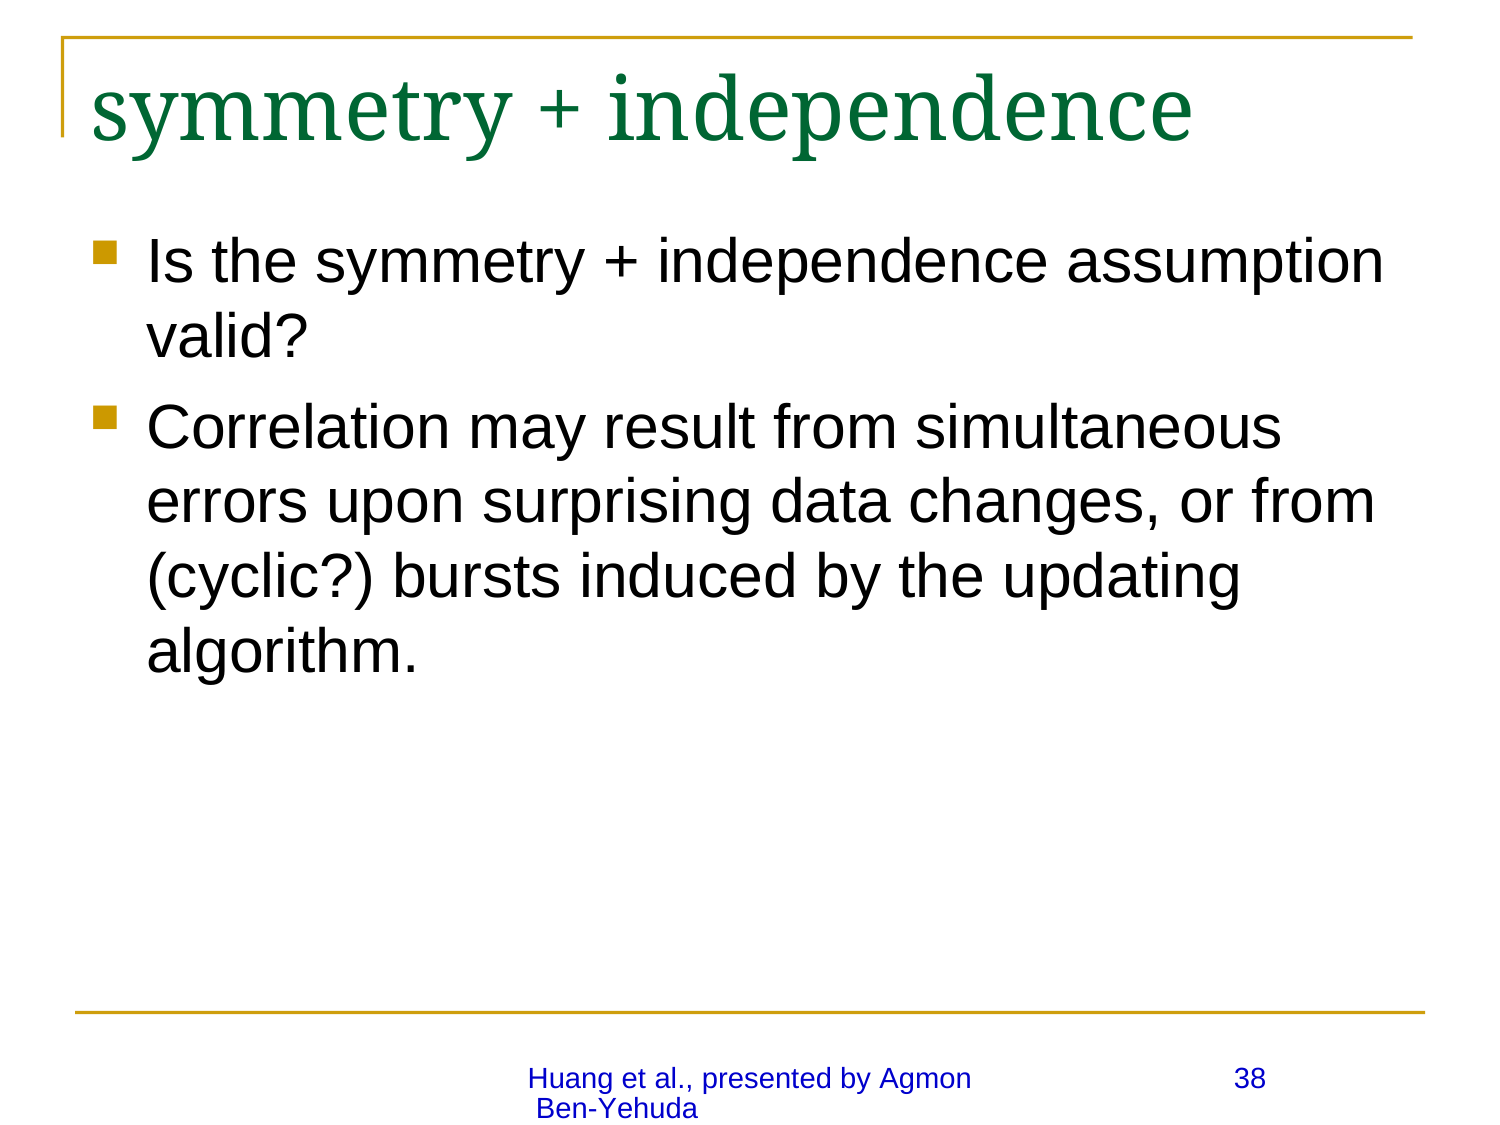

# symmetry + independence
Is the symmetry + independence assumption valid?
Correlation may result from simultaneous errors upon surprising data changes, or from (cyclic?) bursts induced by the updating algorithm.
Huang et al., presented by Agmon Ben-Yehuda
38